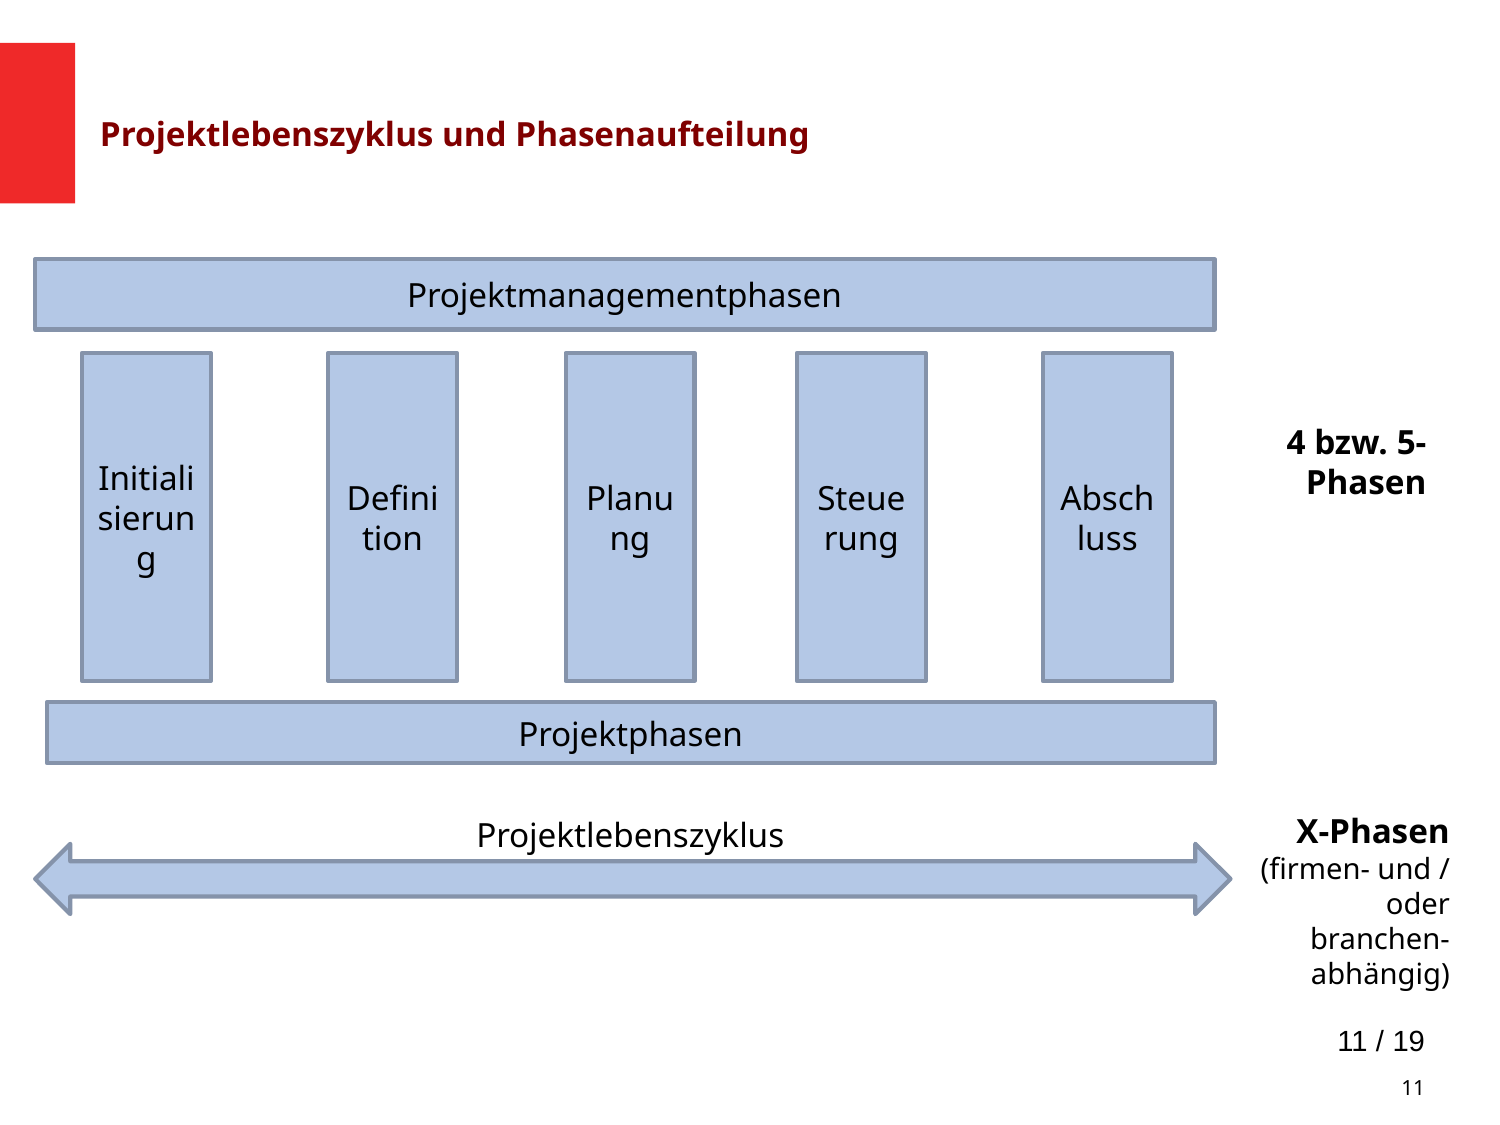

# Projektlebenszyklus und Phasenaufteilung
Projektmanagementphasen
Initialisierung
Definition
Planung
Steuerung
Abschluss
4 bzw. 5-Phasen
Projektphasen
X-Phasen
(firmen- und / oder branchen-abhängig)
Projektlebenszyklus
Projektlebenszyklus und Phasenaufteilung der DIN 69901: 2009
11